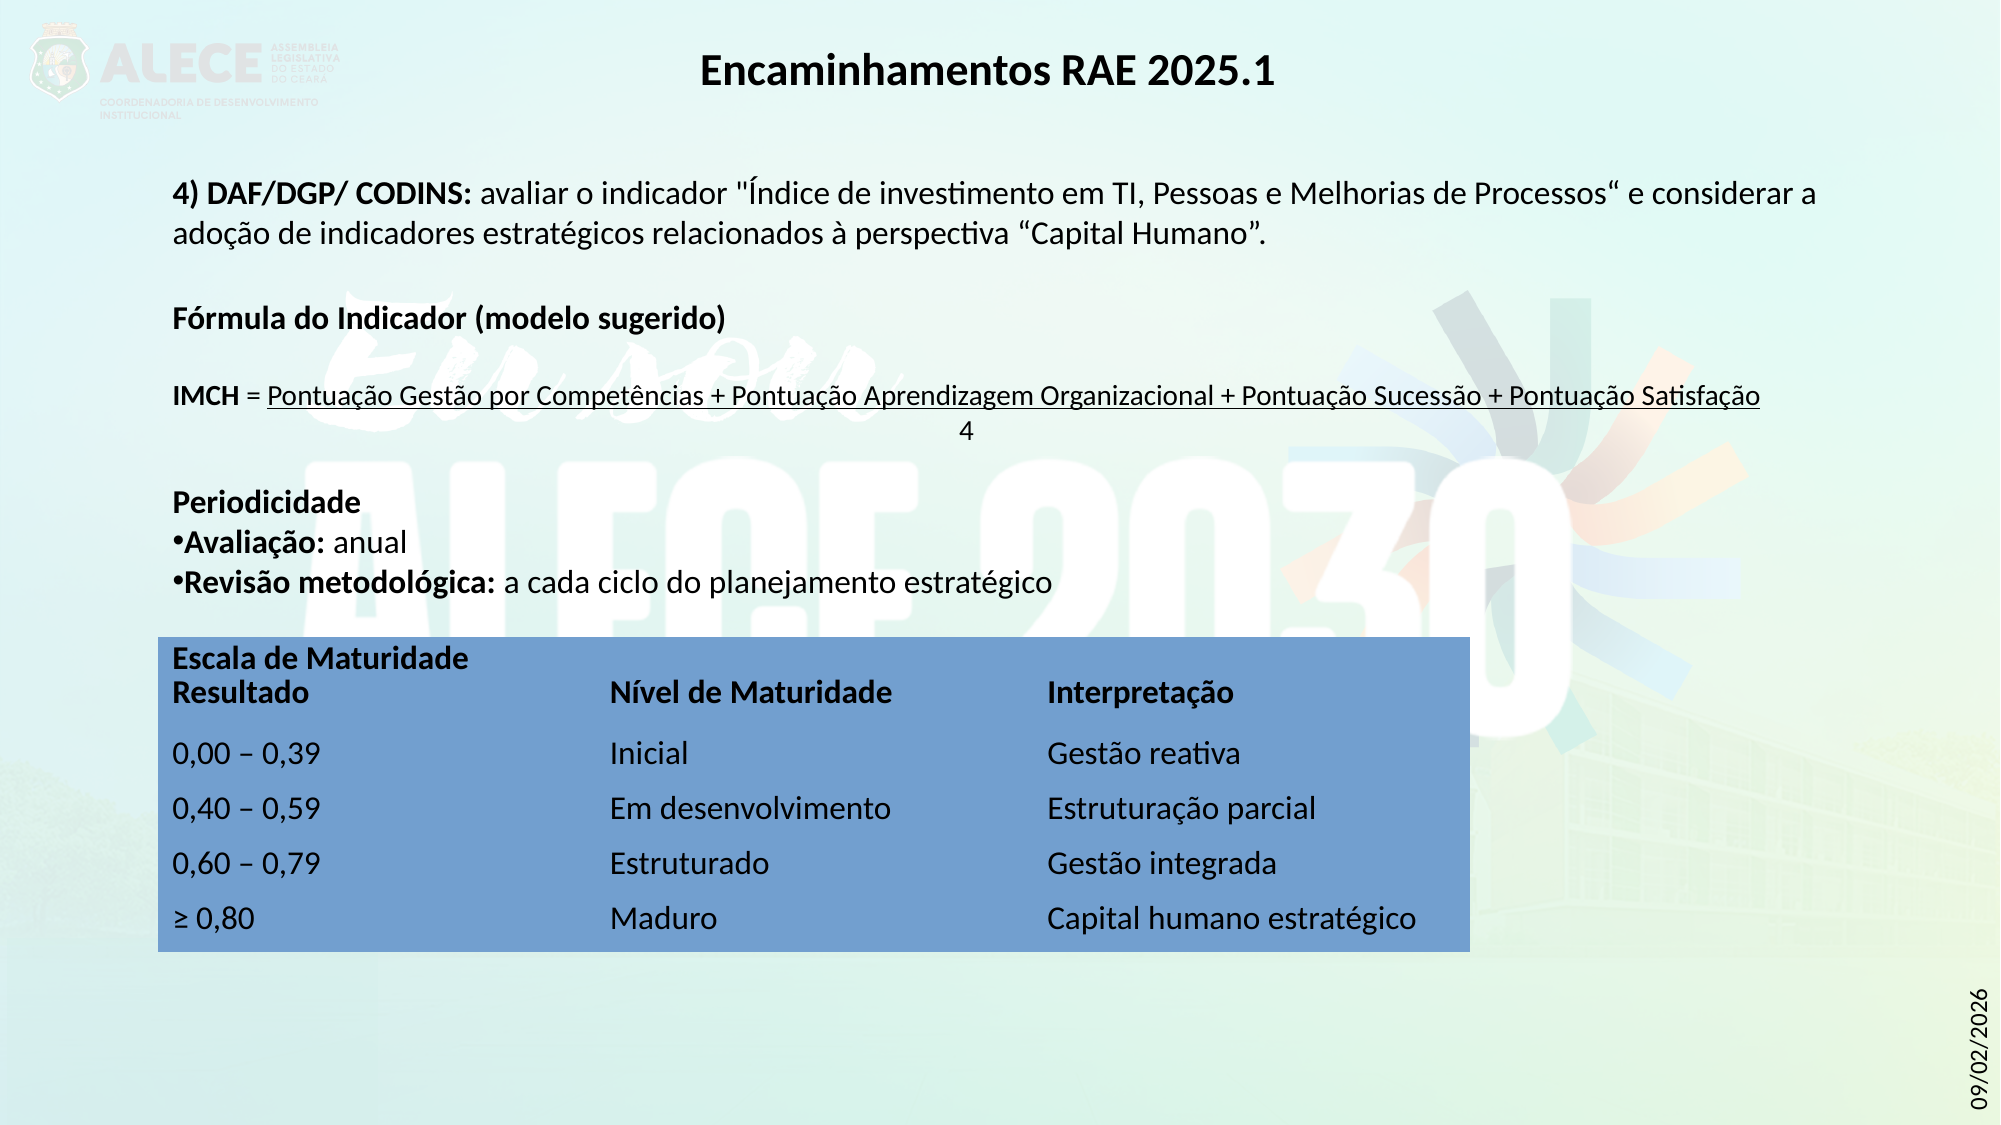

Encaminhamentos RAE 2025.1
4) DAF/DGP/ CODINS: avaliar o indicador "Índice de investimento em TI, Pessoas e Melhorias de Processos“ e considerar a adoção de indicadores estratégicos relacionados à perspectiva “Capital Humano”.
Fórmula do Indicador (modelo sugerido)
IMCH = Pontuação Gestão por Competências + Pontuação Aprendizagem Organizacional + Pontuação Sucessão + Pontuação Satisfação
4
Periodicidade
Avaliação: anual
Revisão metodológica: a cada ciclo do planejamento estratégico
| Escala de Maturidade Resultado | Nível de Maturidade | Interpretação |
| --- | --- | --- |
| 0,00 – 0,39 | Inicial | Gestão reativa |
| 0,40 – 0,59 | Em desenvolvimento | Estruturação parcial |
| 0,60 – 0,79 | Estruturado | Gestão integrada |
| ≥ 0,80 | Maduro | Capital humano estratégico |
09/02/2026